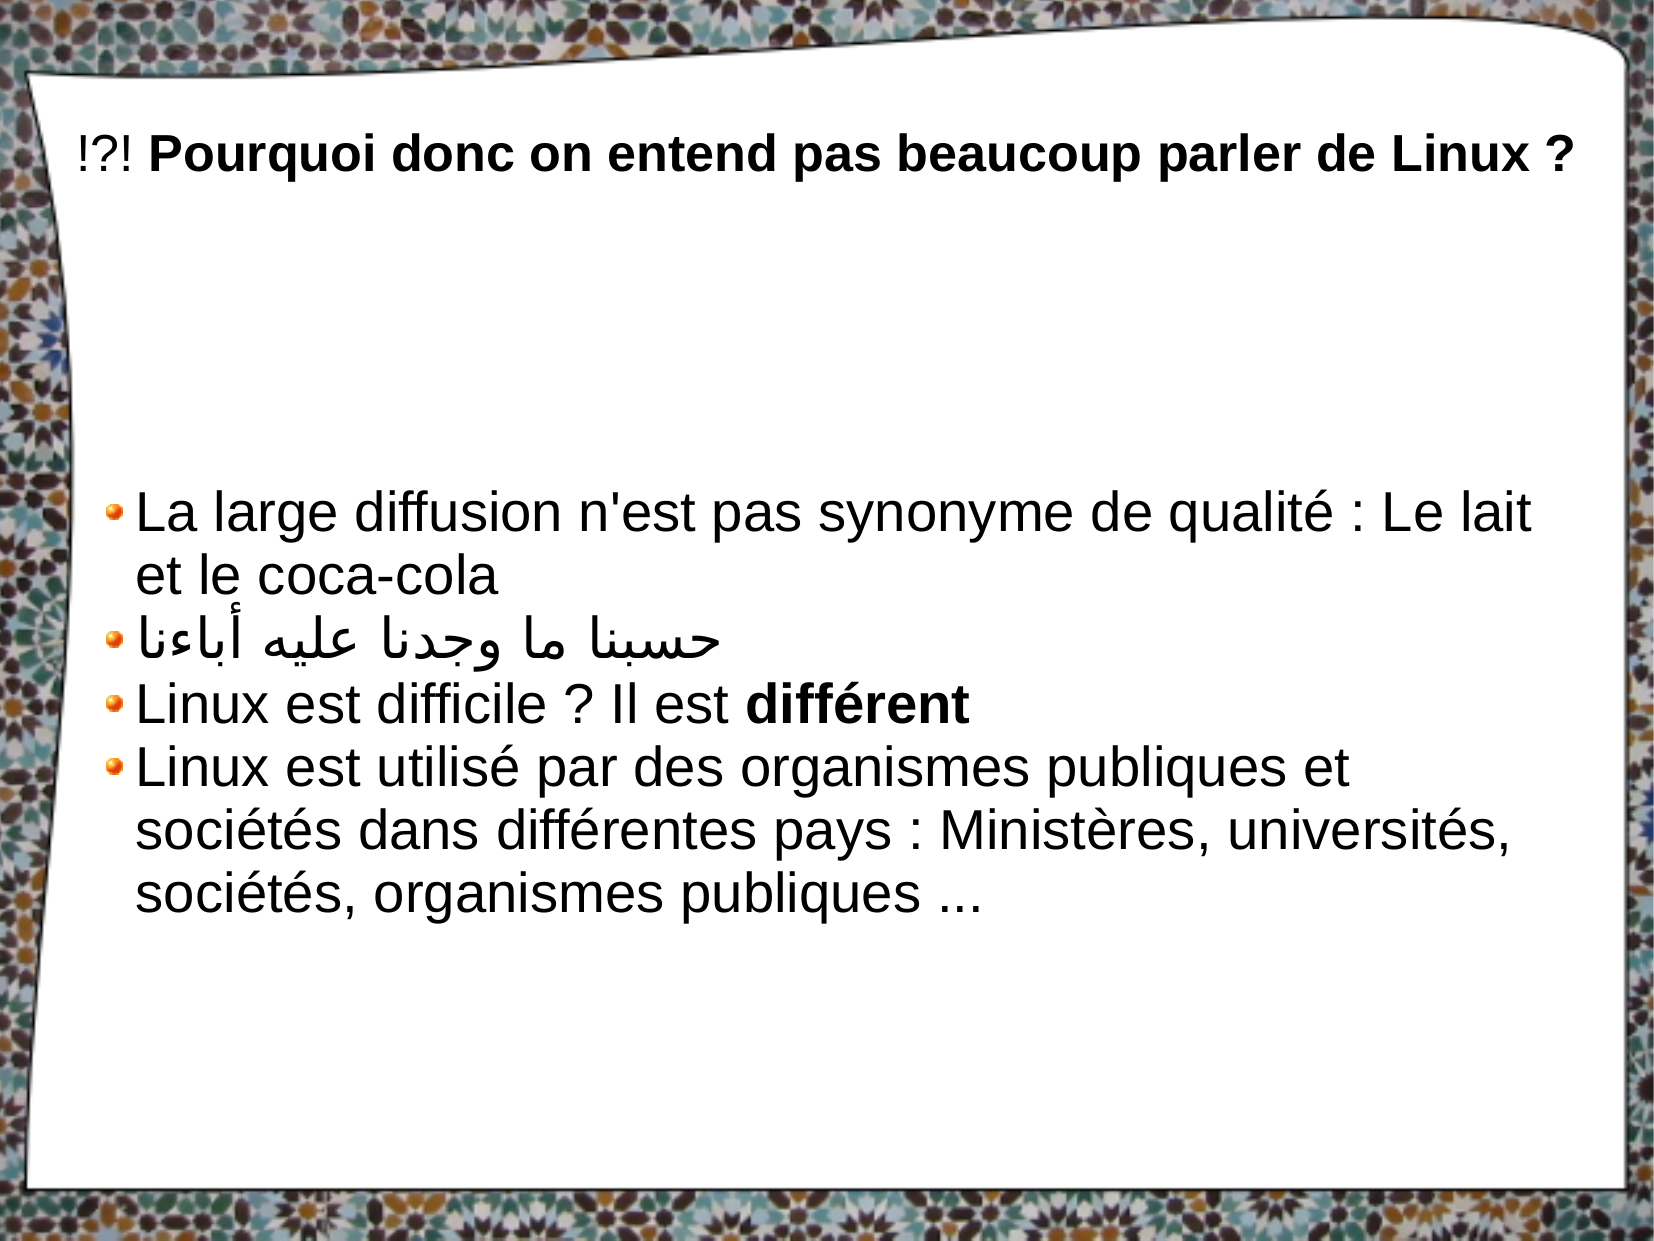

# !?! Pourquoi donc on entend pas beaucoup parler de Linux ?
La large diffusion n'est pas synonyme de qualité : Le lait et le coca-cola
حسبنا ما وجدنا عليه أباءنا
Linux est difficile ? Il est différent
Linux est utilisé par des organismes publiques et sociétés dans différentes pays : Ministères, universités, sociétés, organismes publiques ...
Linux : Le quoi, le pourquoi et le comment (Nibrass/Oujda)